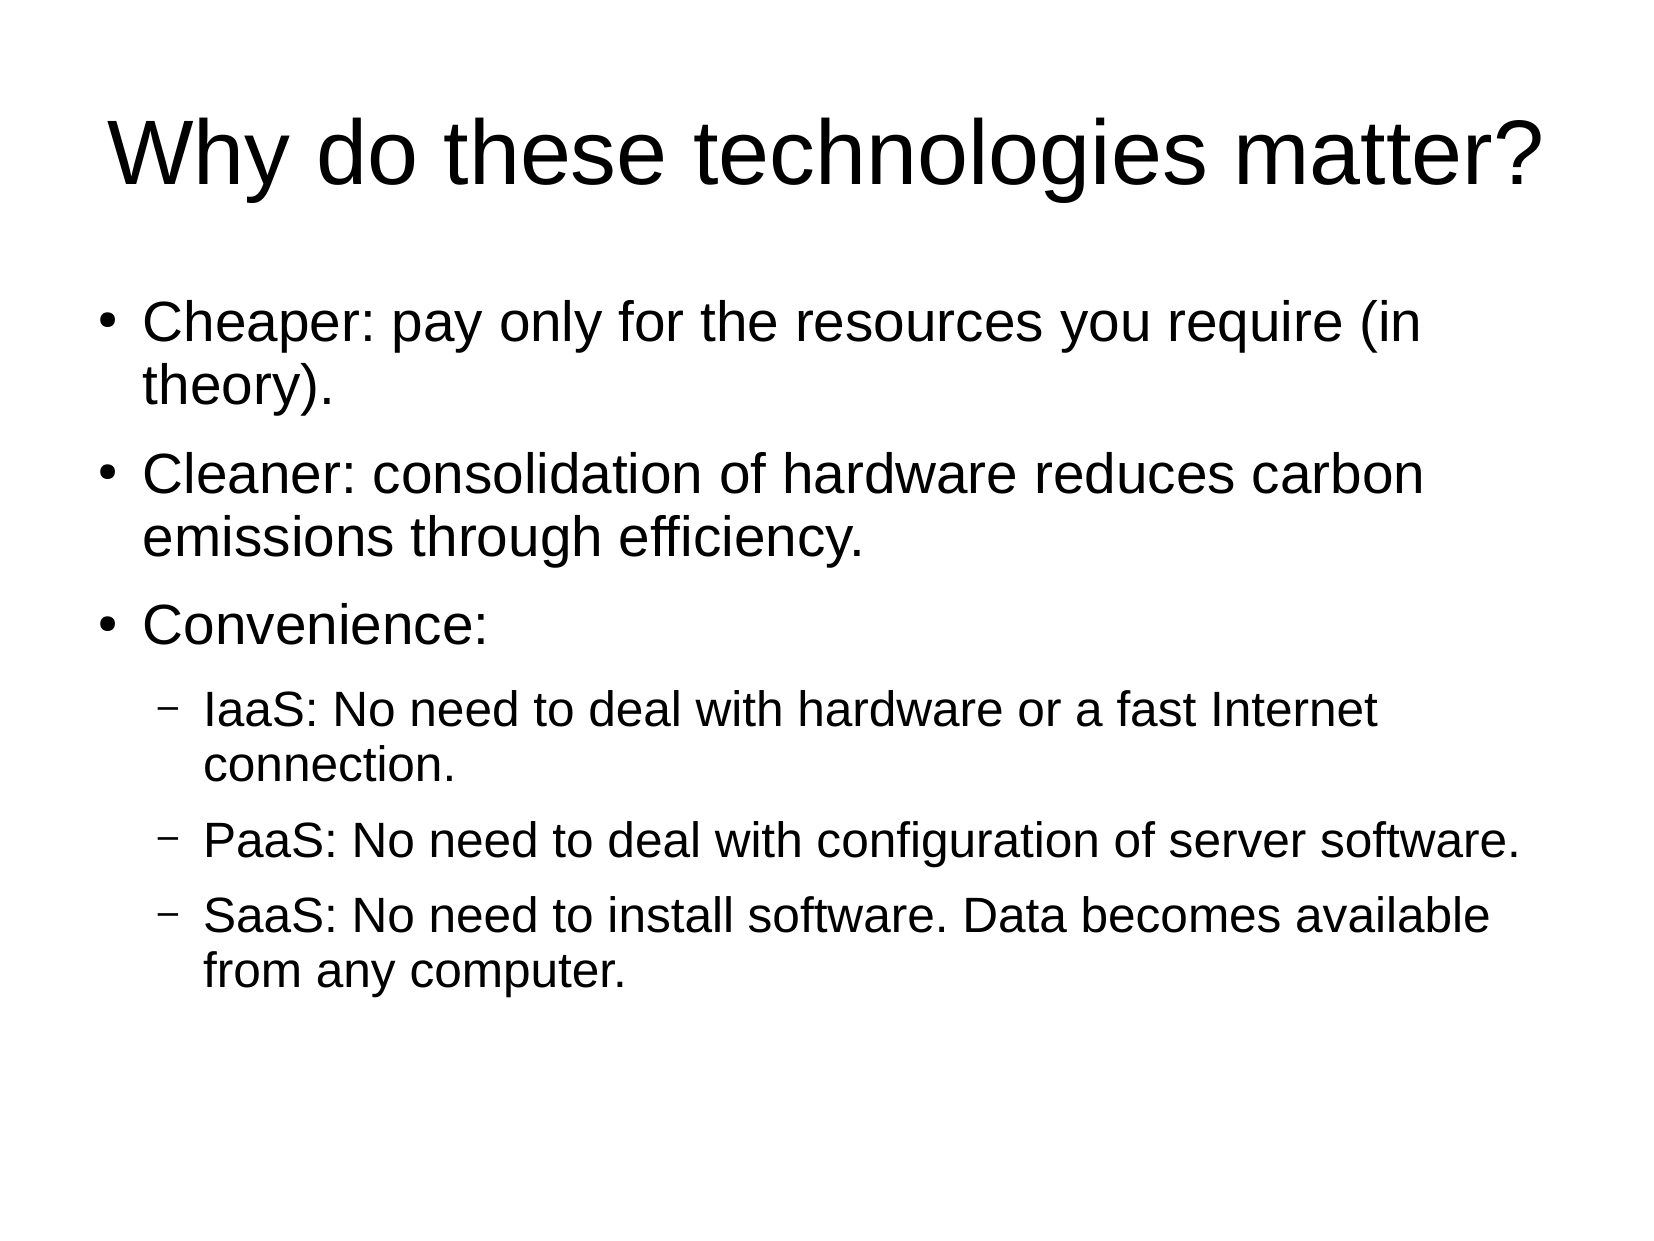

# Why do these technologies matter?
Cheaper: pay only for the resources you require (in theory).
Cleaner: consolidation of hardware reduces carbon emissions through efficiency.
Convenience:
IaaS: No need to deal with hardware or a fast Internet connection.
PaaS: No need to deal with configuration of server software.
SaaS: No need to install software. Data becomes available from any computer.